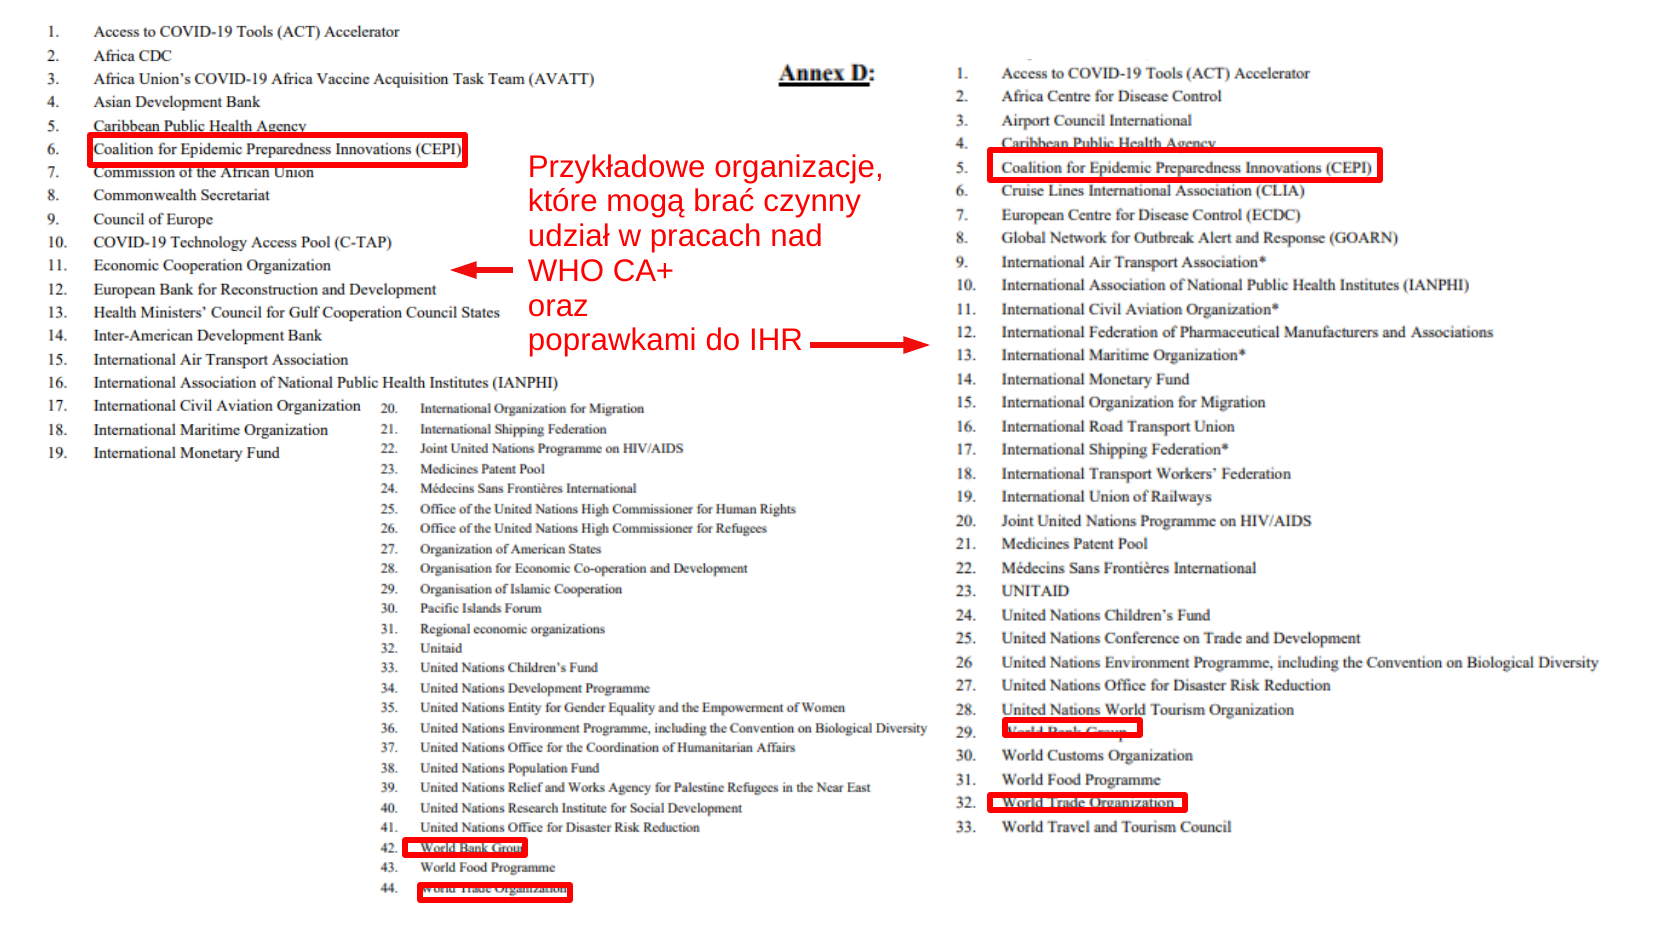

Przykładowe organizacje, które mogą brać czynny udział w pracach nad
WHO CA+
oraz
poprawkami do IHR